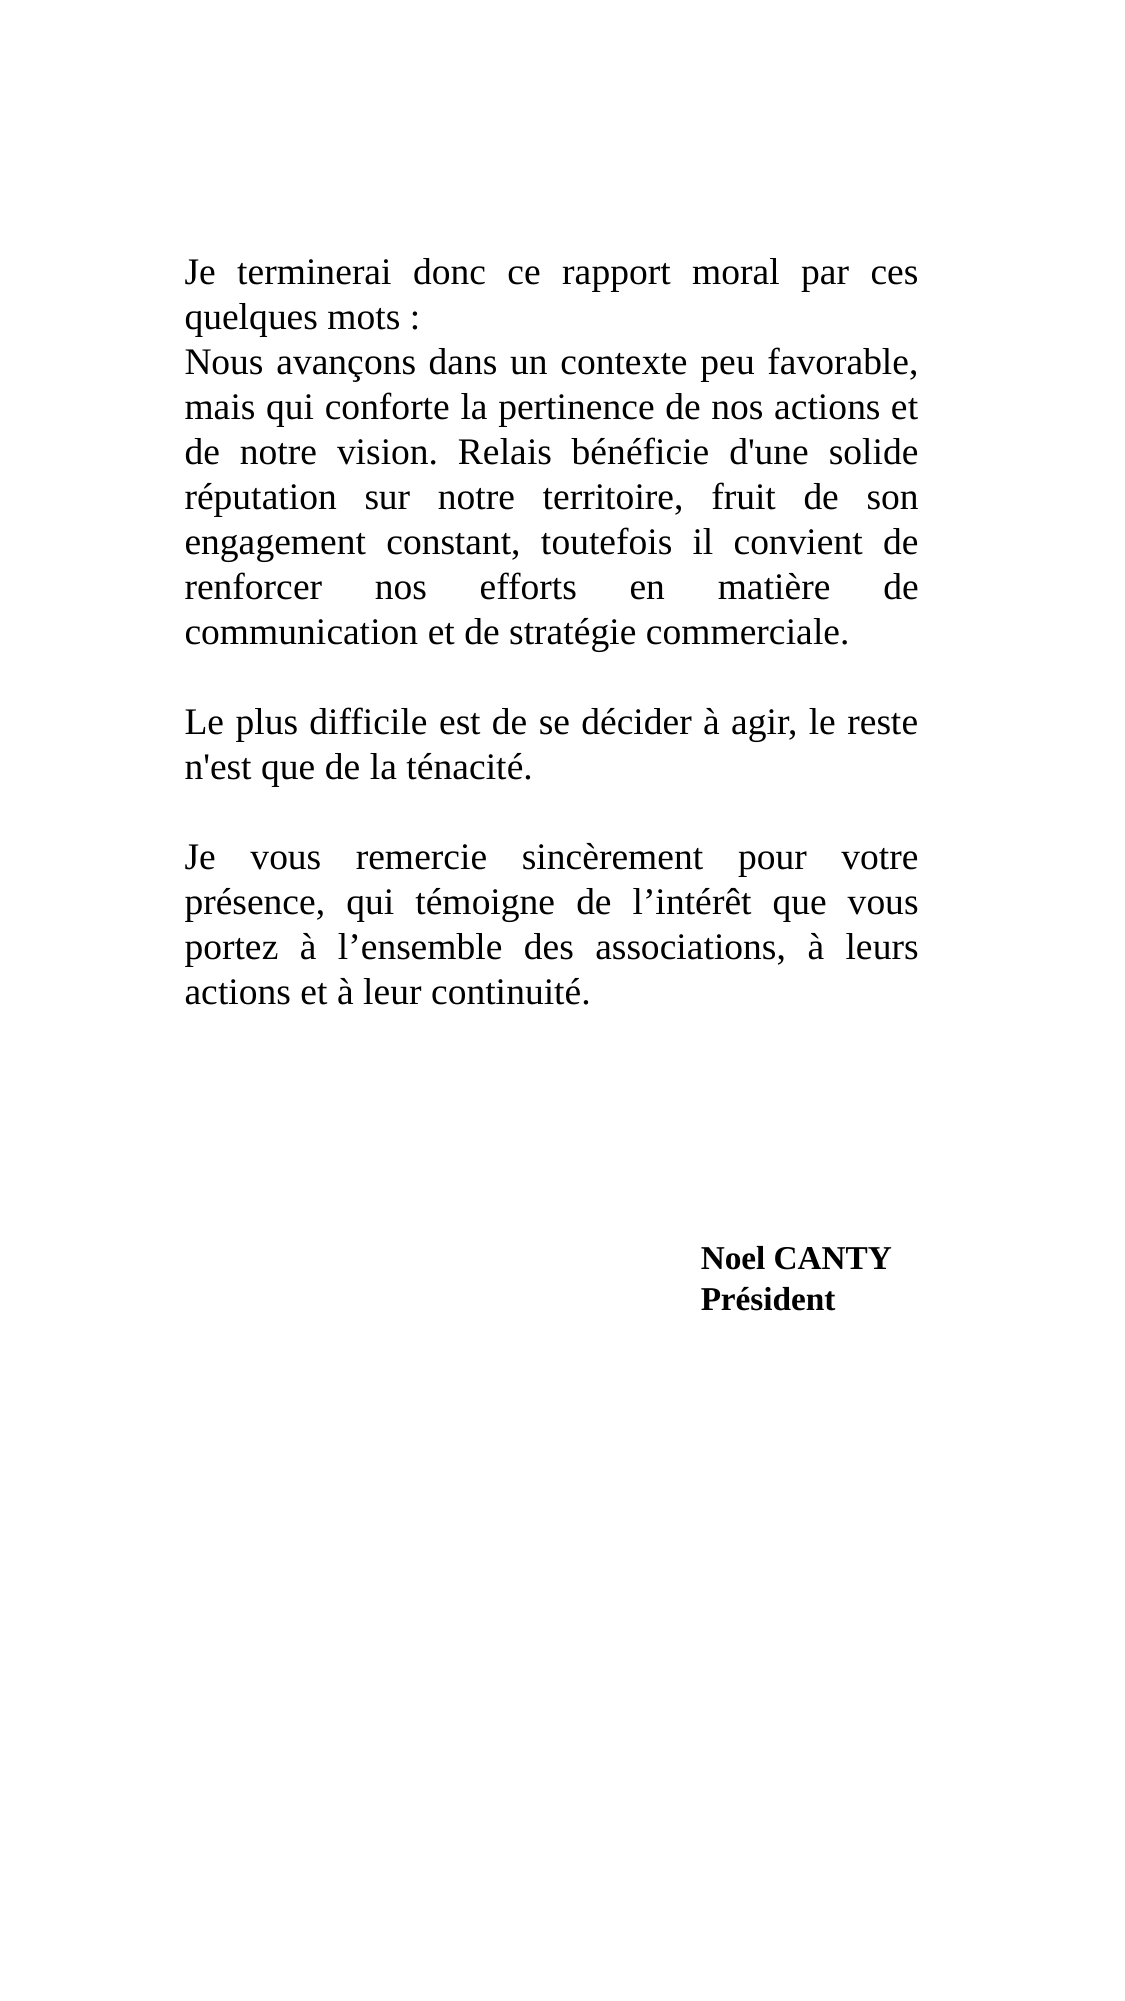

Je terminerai donc ce rapport moral par ces quelques mots :
Nous avançons dans un contexte peu favorable, mais qui conforte la pertinence de nos actions et de notre vision. Relais bénéficie d'une solide réputation sur notre territoire, fruit de son engagement constant, toutefois il convient de renforcer nos efforts en matière de communication et de stratégie commerciale.
Le plus difficile est de se décider à agir, le reste n'est que de la ténacité.
Je vous remercie sincèrement pour votre présence, qui témoigne de l’intérêt que vous portez à l’ensemble des associations, à leurs actions et à leur continuité.
Noel CANTY
Président